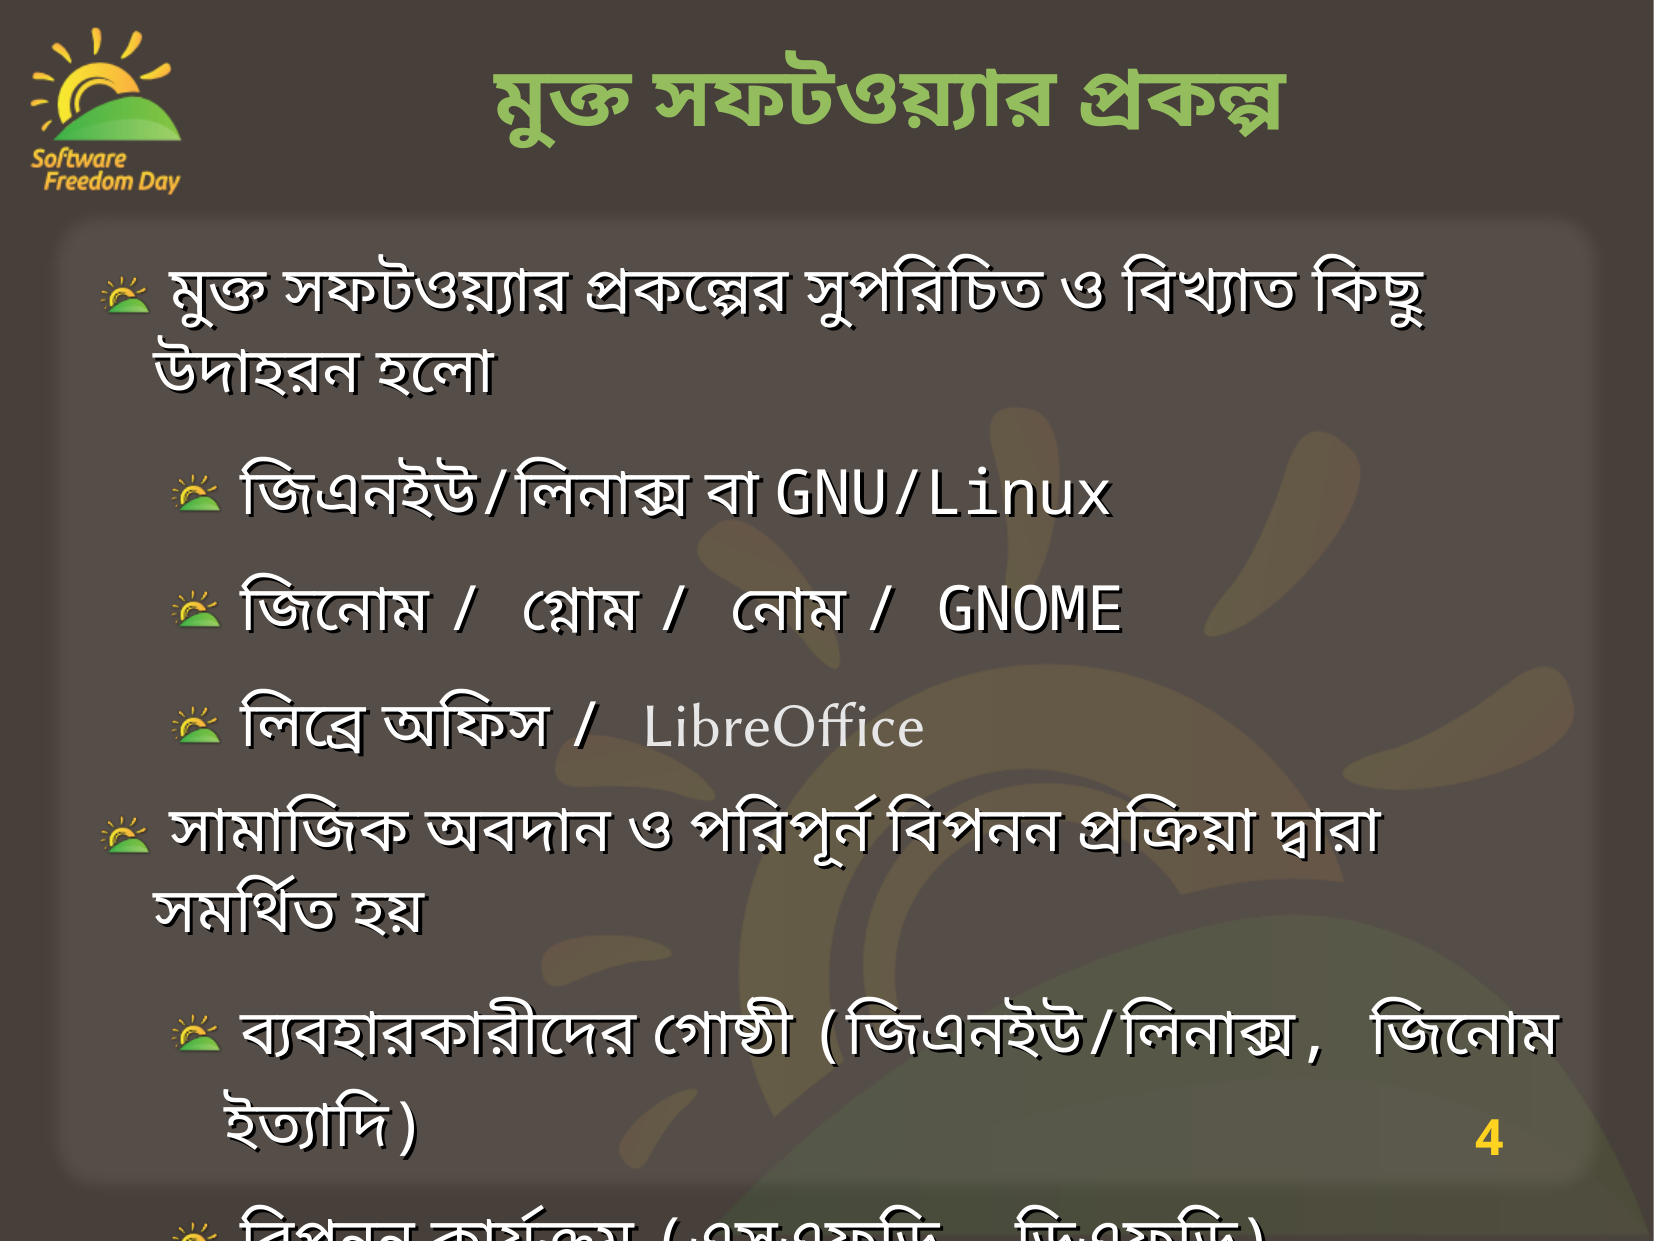

মুক্ত সফটওয়্যার প্রকল্প
# মুক্ত সফটওয়্যার প্রকল্পের সুপরিচিত ও বিখ্যাত কিছু উদাহরন হলো
 জিএনইউ/লিনাক্স বা GNU/Linux
 জিনোম / গ্নোম / নোম / GNOME
 লিব্রে অফিস / LibreOffice
 সামাজিক অবদান ও পরিপূর্ন বিপনন প্রক্রিয়া দ্বারা সমর্থিত হয়
 ব্যবহারকারীদের গোষ্ঠী (জিএনইউ/লিনাক্স, জিনোম ইত্যাদি)
 বিপনন কার্যক্রম (এসএফডি, ডিএফডি)